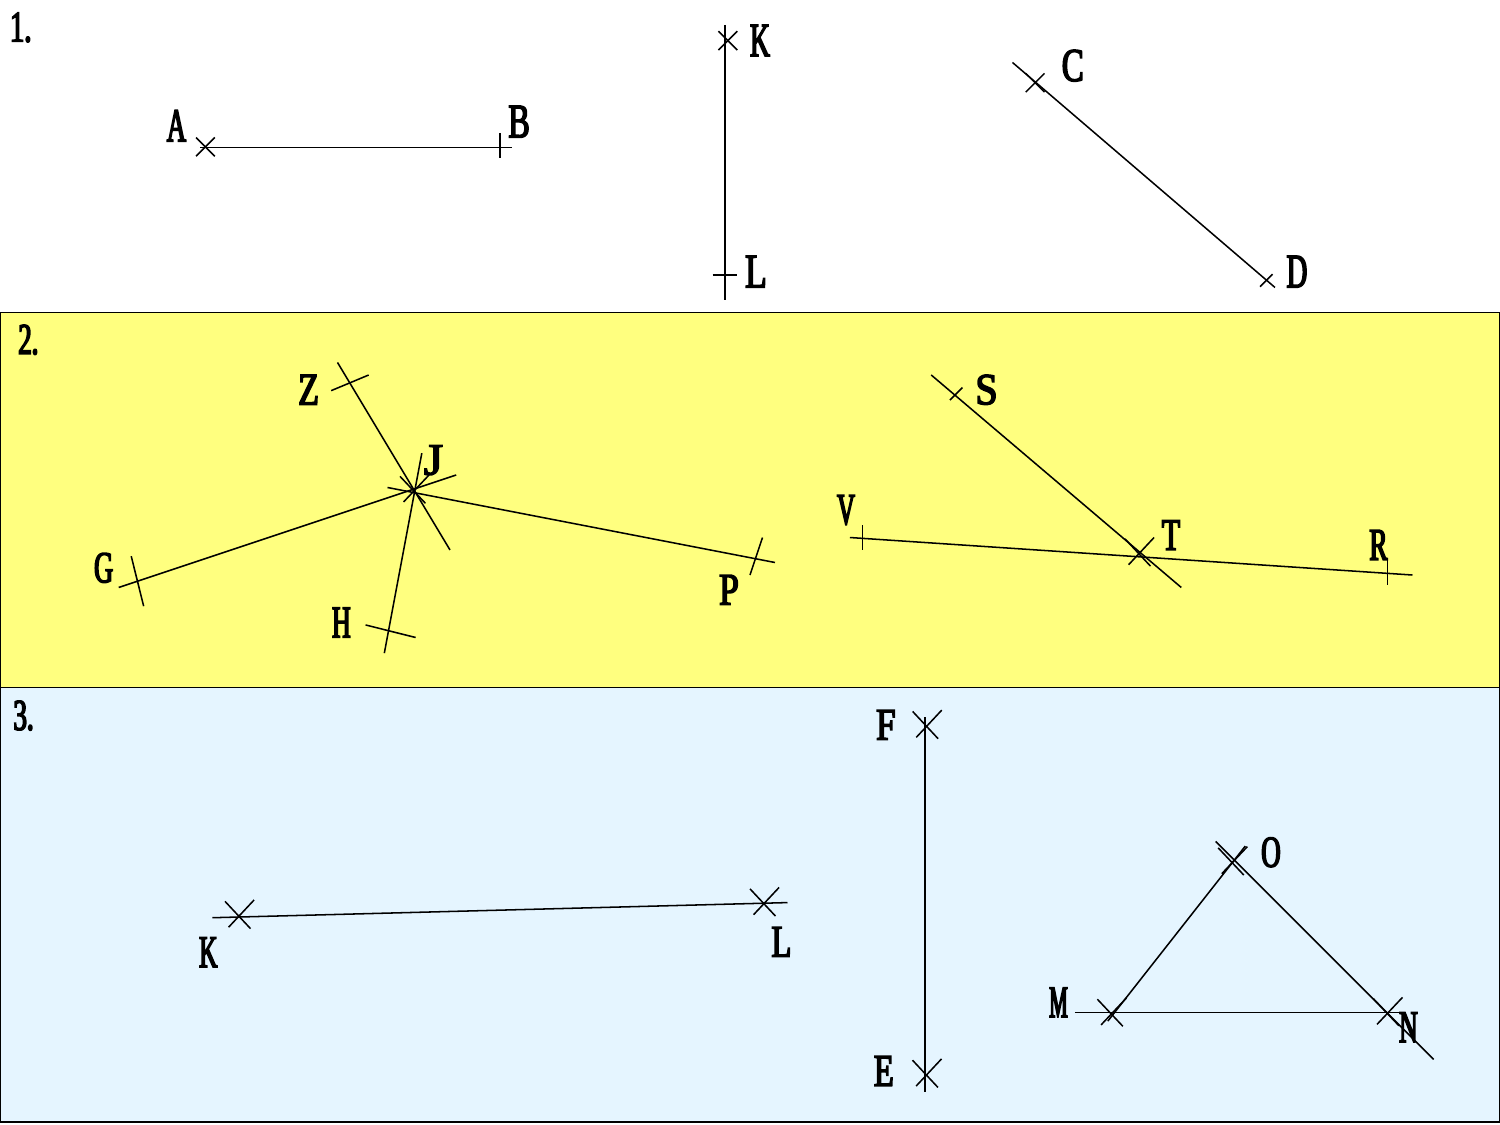

# Rýsování úseček daným bodem
1.
K
C
A
B
L
D
J
T
2.
Z
S
V
R
G
P
H
3.
F
O
L
K
M
N
E